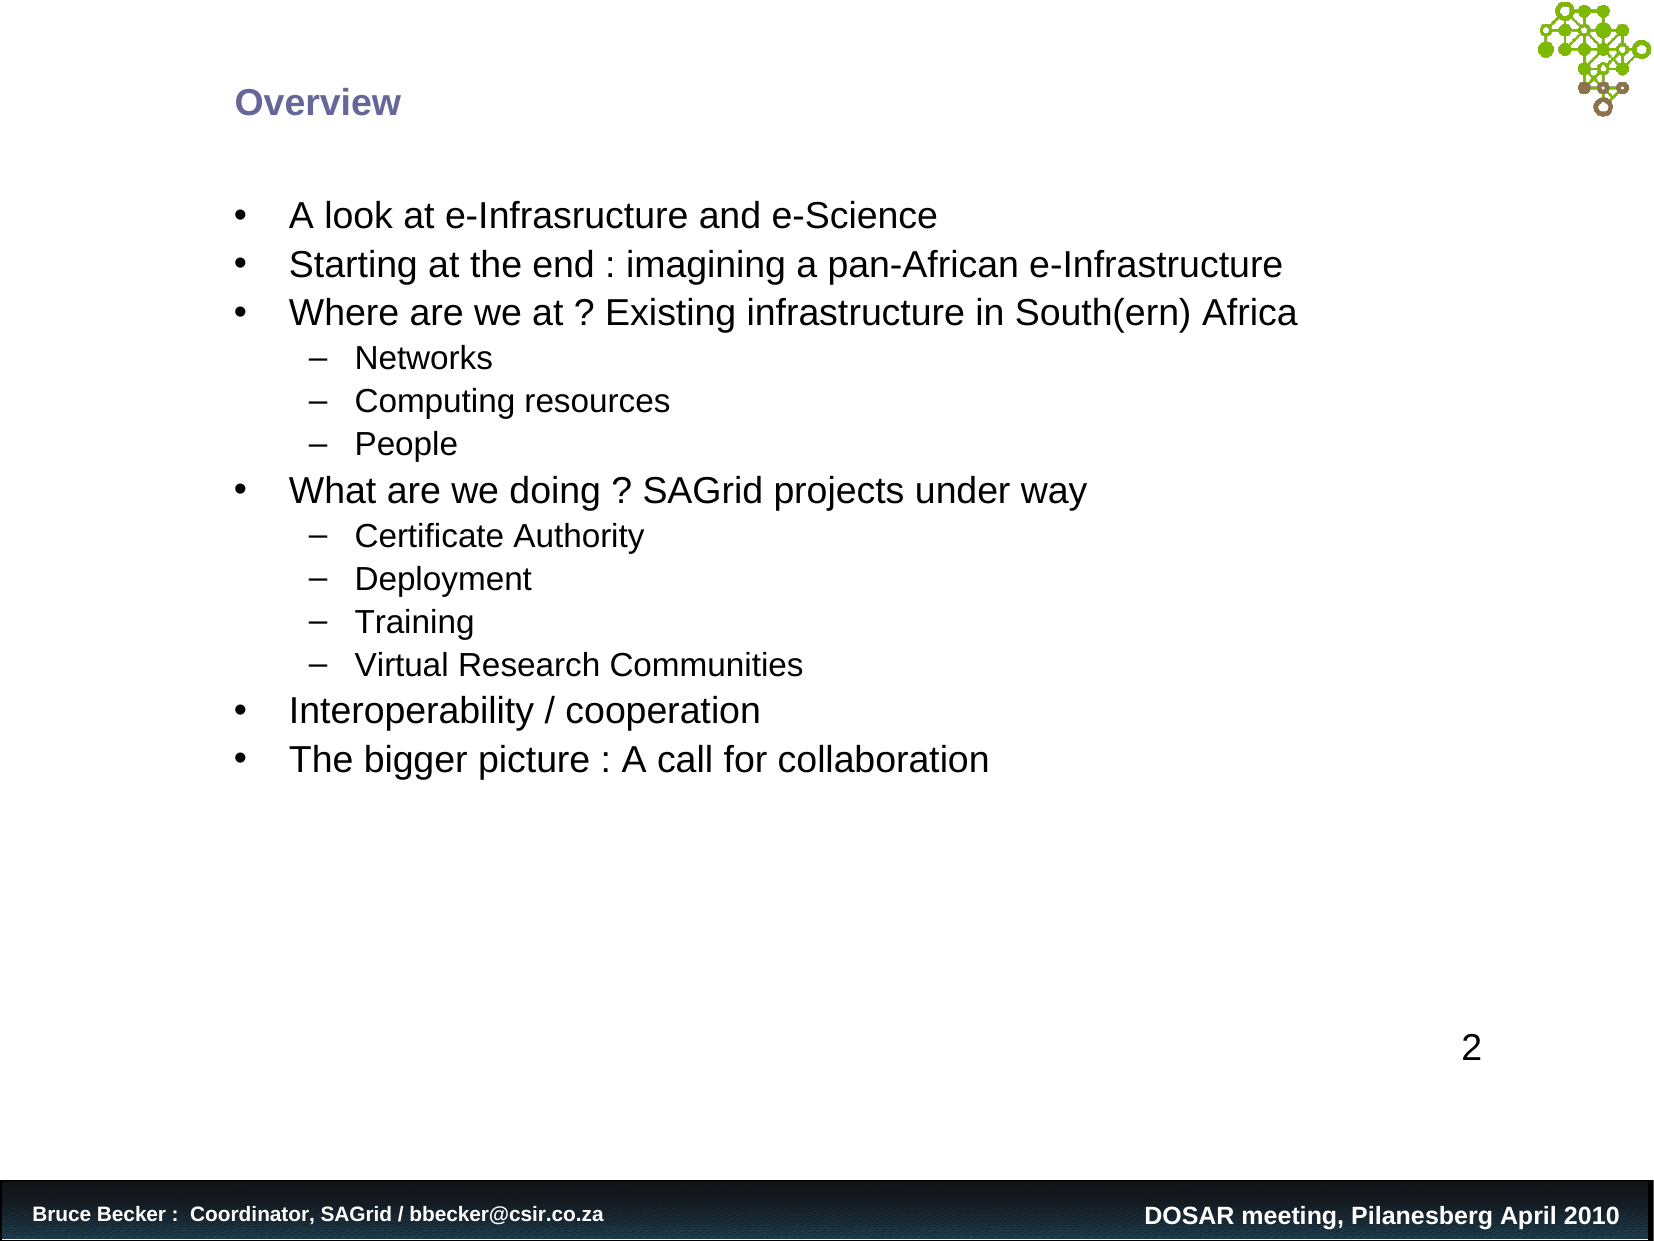

# Overview
A look at e-Infrasructure and e-Science
Starting at the end : imagining a pan-African e-Infrastructure
Where are we at ? Existing infrastructure in South(ern) Africa
Networks
Computing resources
People
What are we doing ? SAGrid projects under way
Certificate Authority
Deployment
Training
Virtual Research Communities
Interoperability / cooperation
The bigger picture : A call for collaboration
2